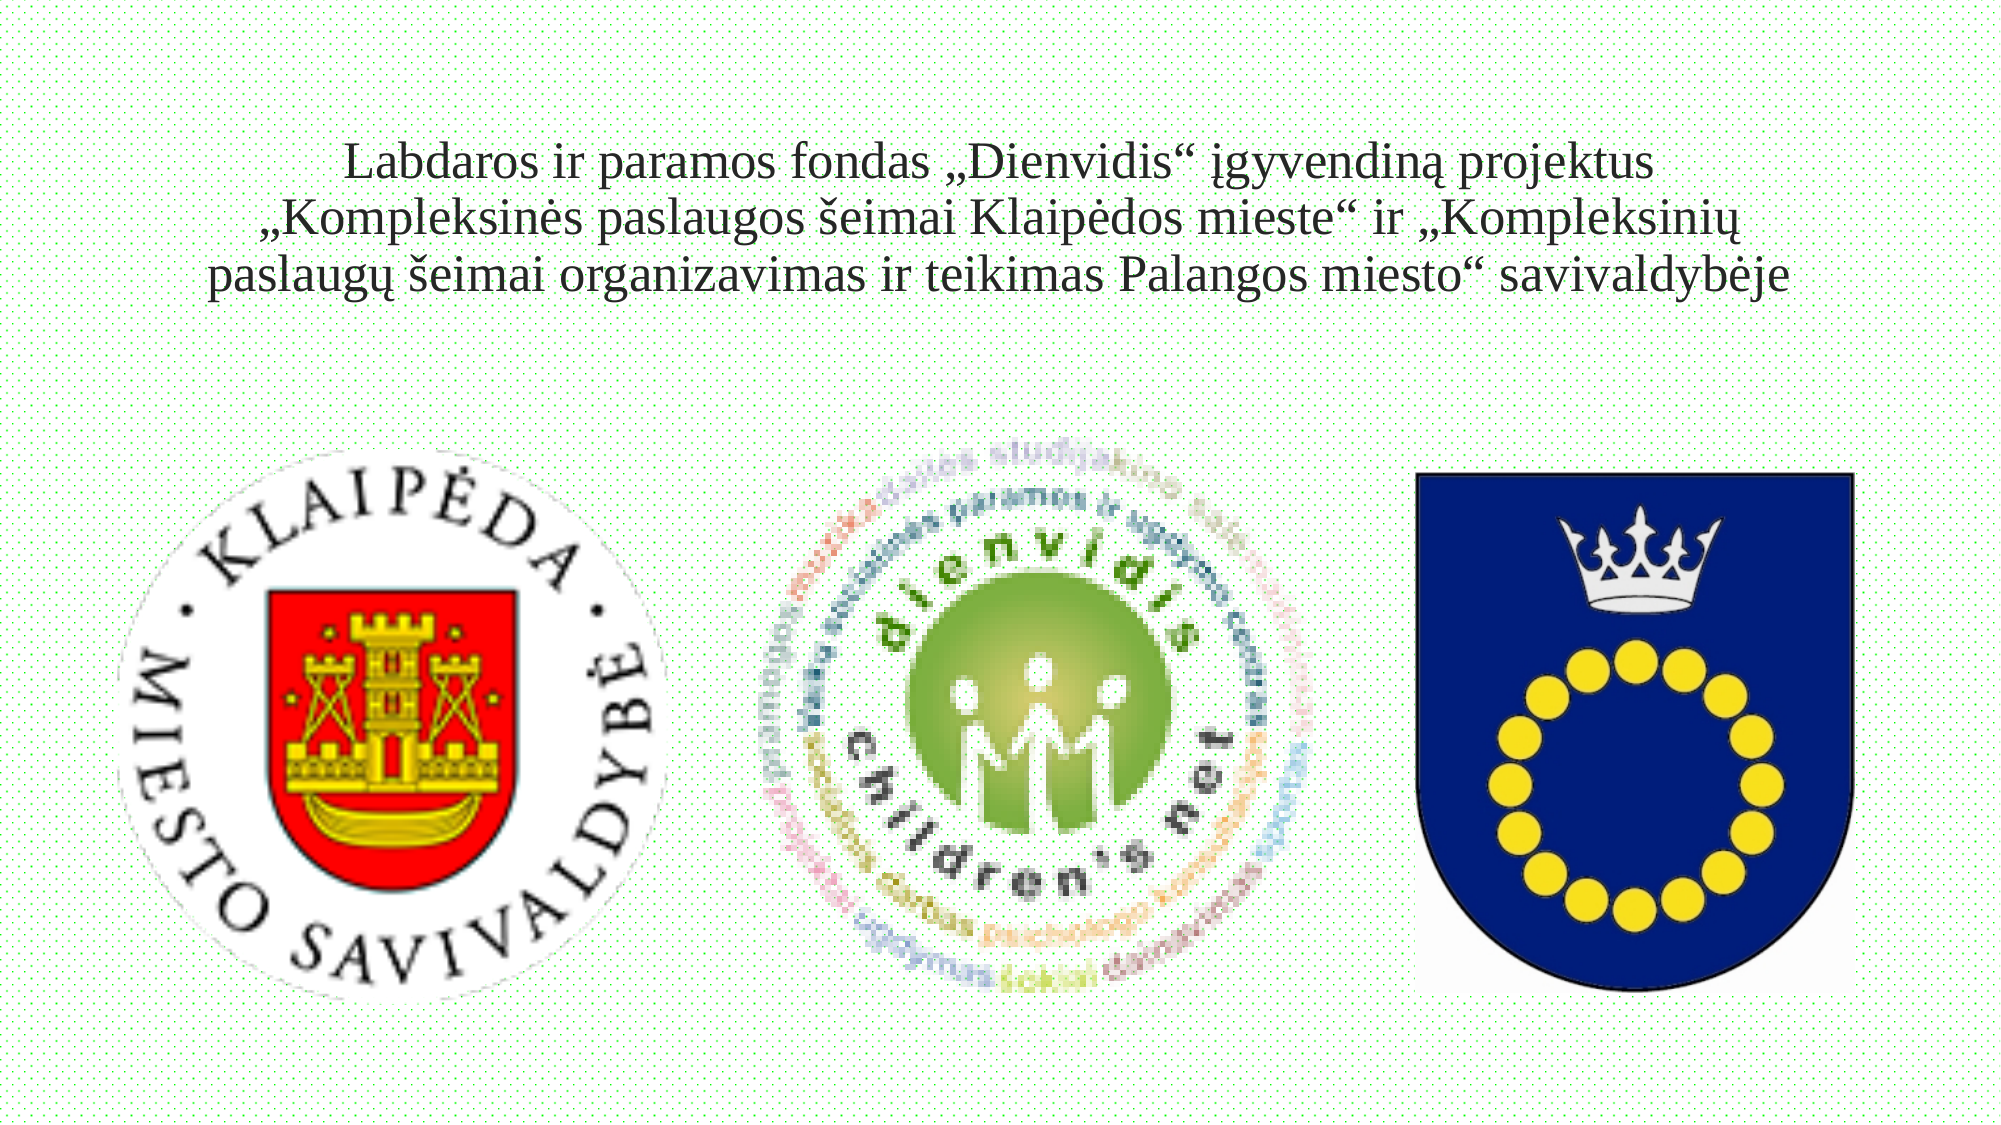

# Labdaros ir paramos fondas „Dienvidis“ įgyvendiną projektus „Kompleksinės paslaugos šeimai Klaipėdos mieste“ ir „Kompleksinių paslaugų šeimai organizavimas ir teikimas Palangos miesto“ savivaldybėje